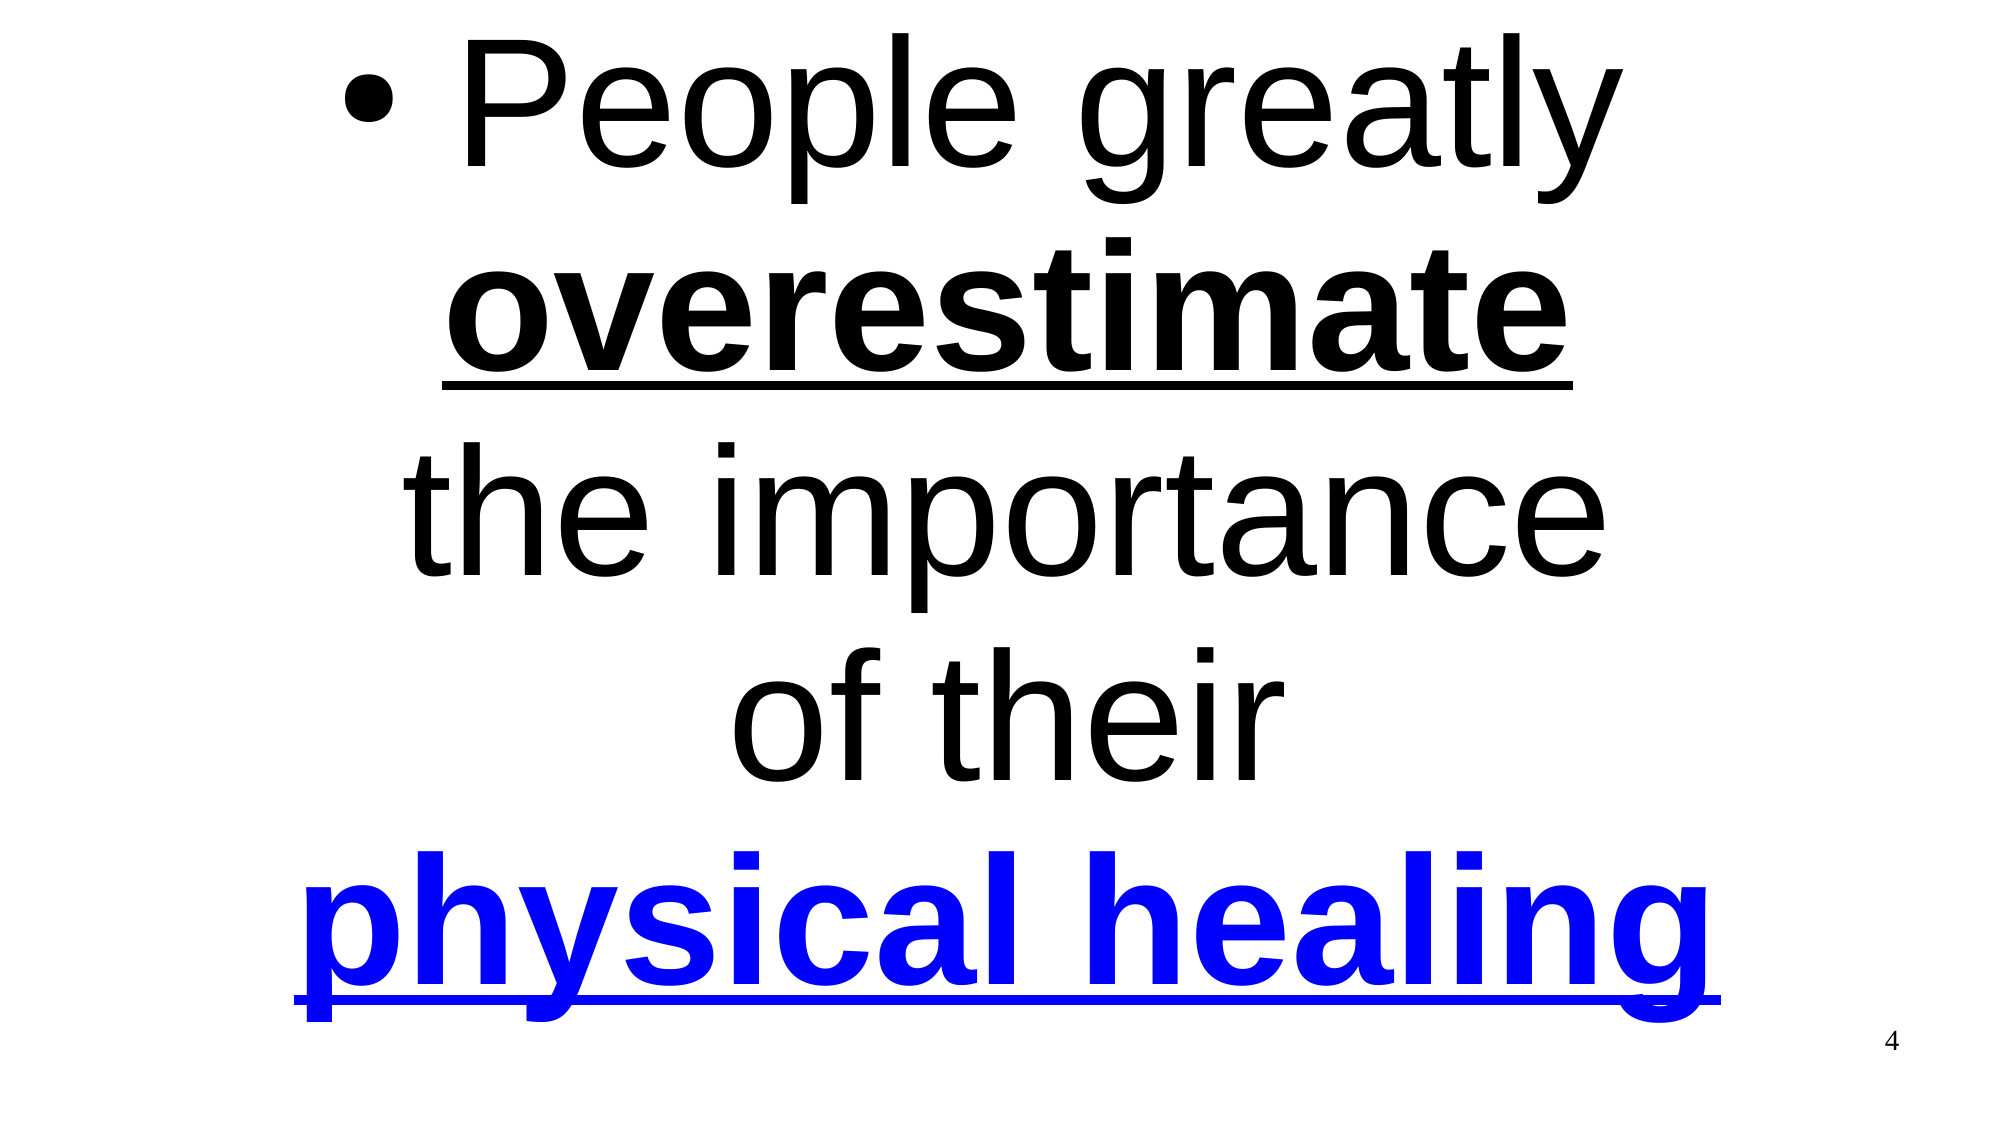

# People greatly overestimate the importance of their physical healing
4